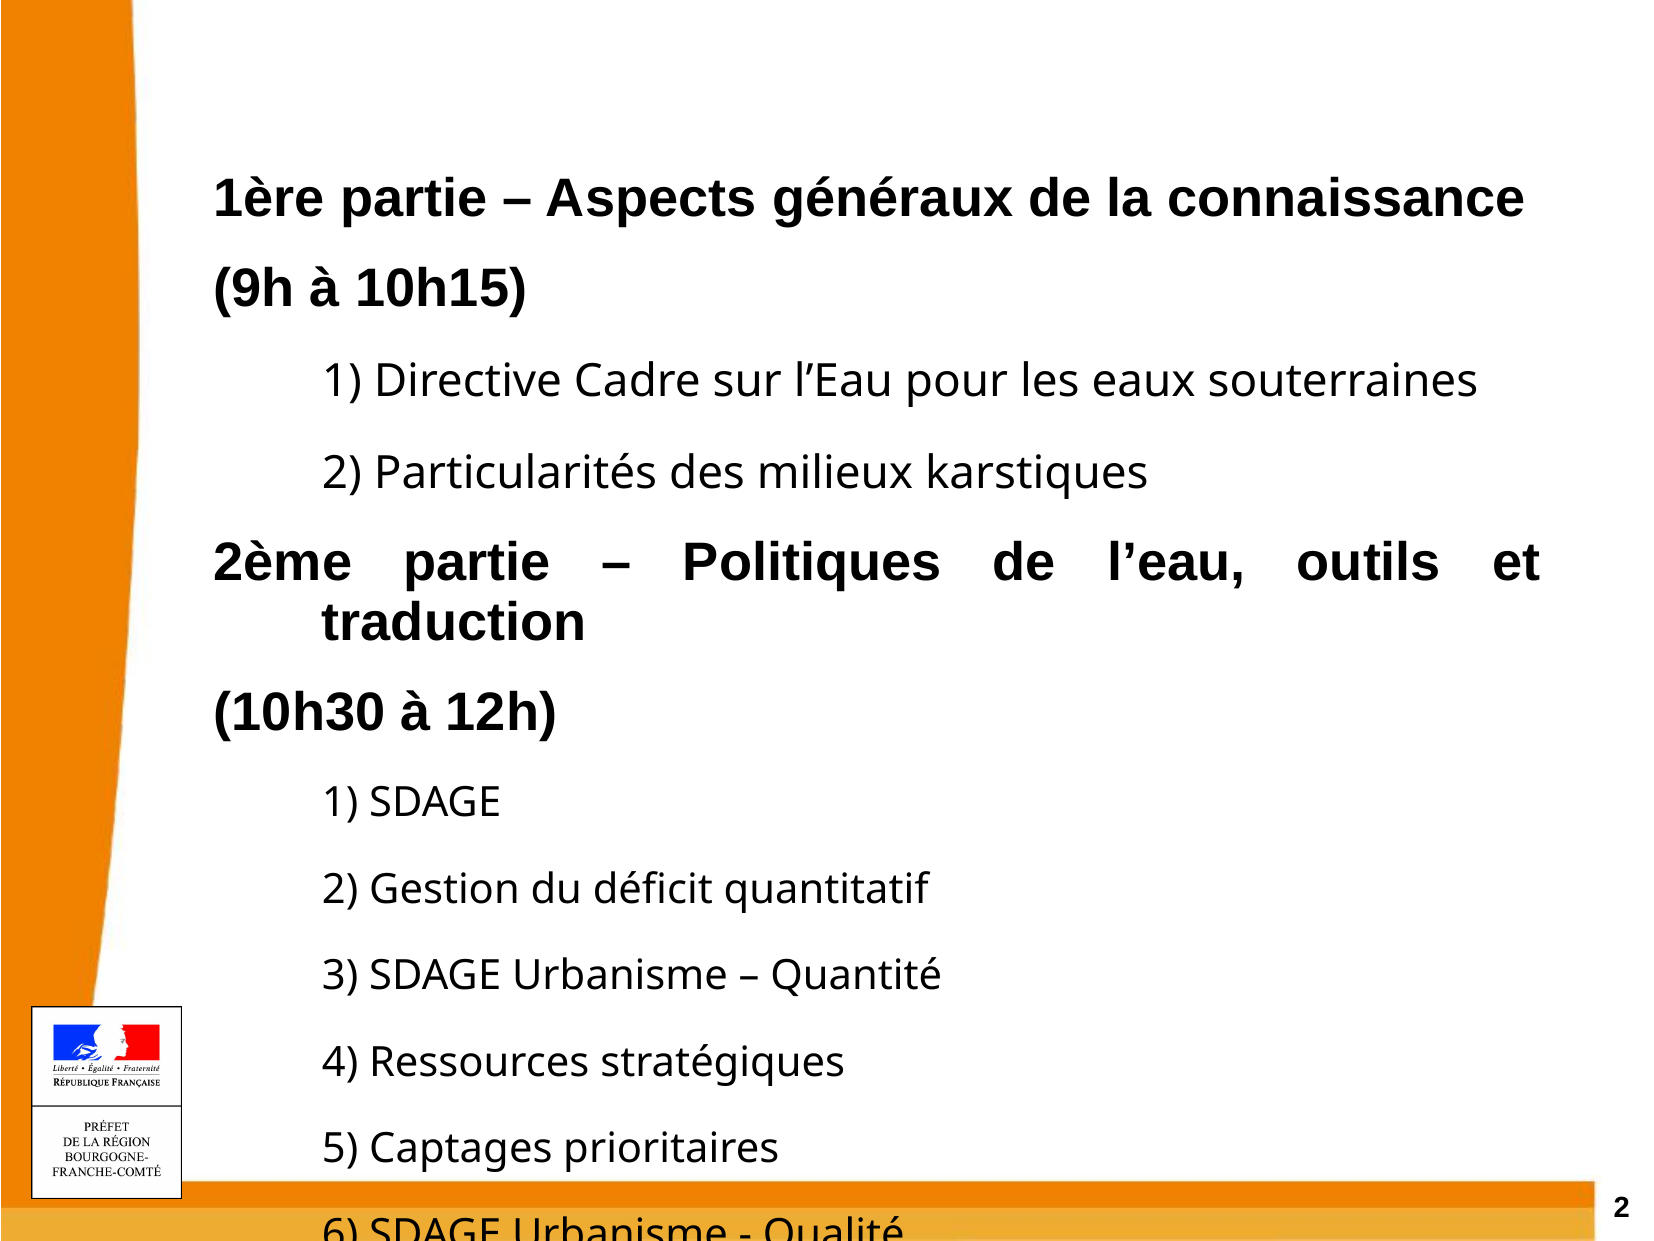

#
1ère partie – Aspects généraux de la connaissance
(9h à 10h15)
 	1) Directive Cadre sur l’Eau pour les eaux souterraines
 	2) Particularités des milieux karstiques
2ème partie – Politiques de l’eau, outils et traduction
(10h30 à 12h)
 	1) SDAGE
 	2) Gestion du déficit quantitatif
 	3) SDAGE Urbanisme – Quantité
 	4) Ressources stratégiques
 	5) Captages prioritaires
 	6) SDAGE Urbanisme - Qualité
2